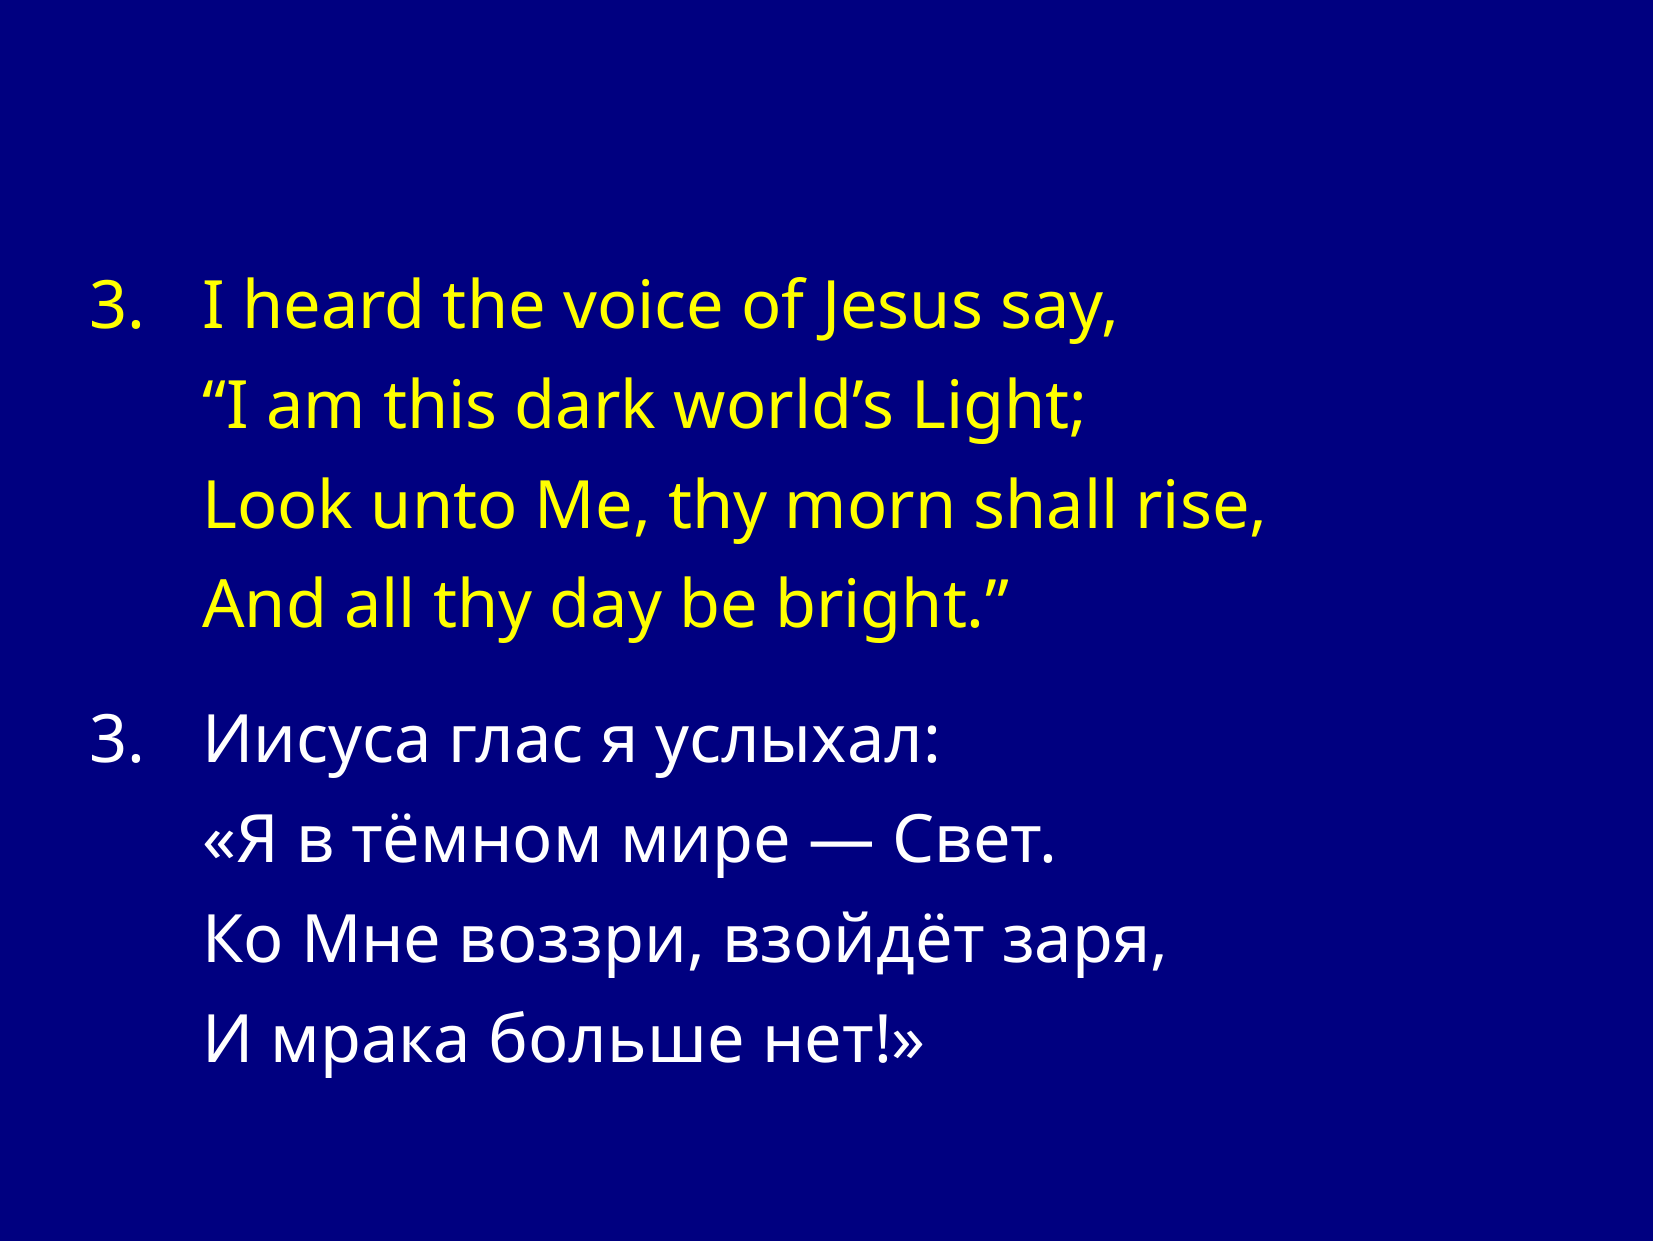

3.	I heard the voice of Jesus say,
	“I am this dark world’s Light;
	Look unto Me, thy morn shall rise,
	And all thy day be bright.”
3.	Иисуса глас я услыхал:
	«Я в тёмном мире — Свет.
	Ко Мне воззри, взойдёт заря,
	И мрака больше нет!»